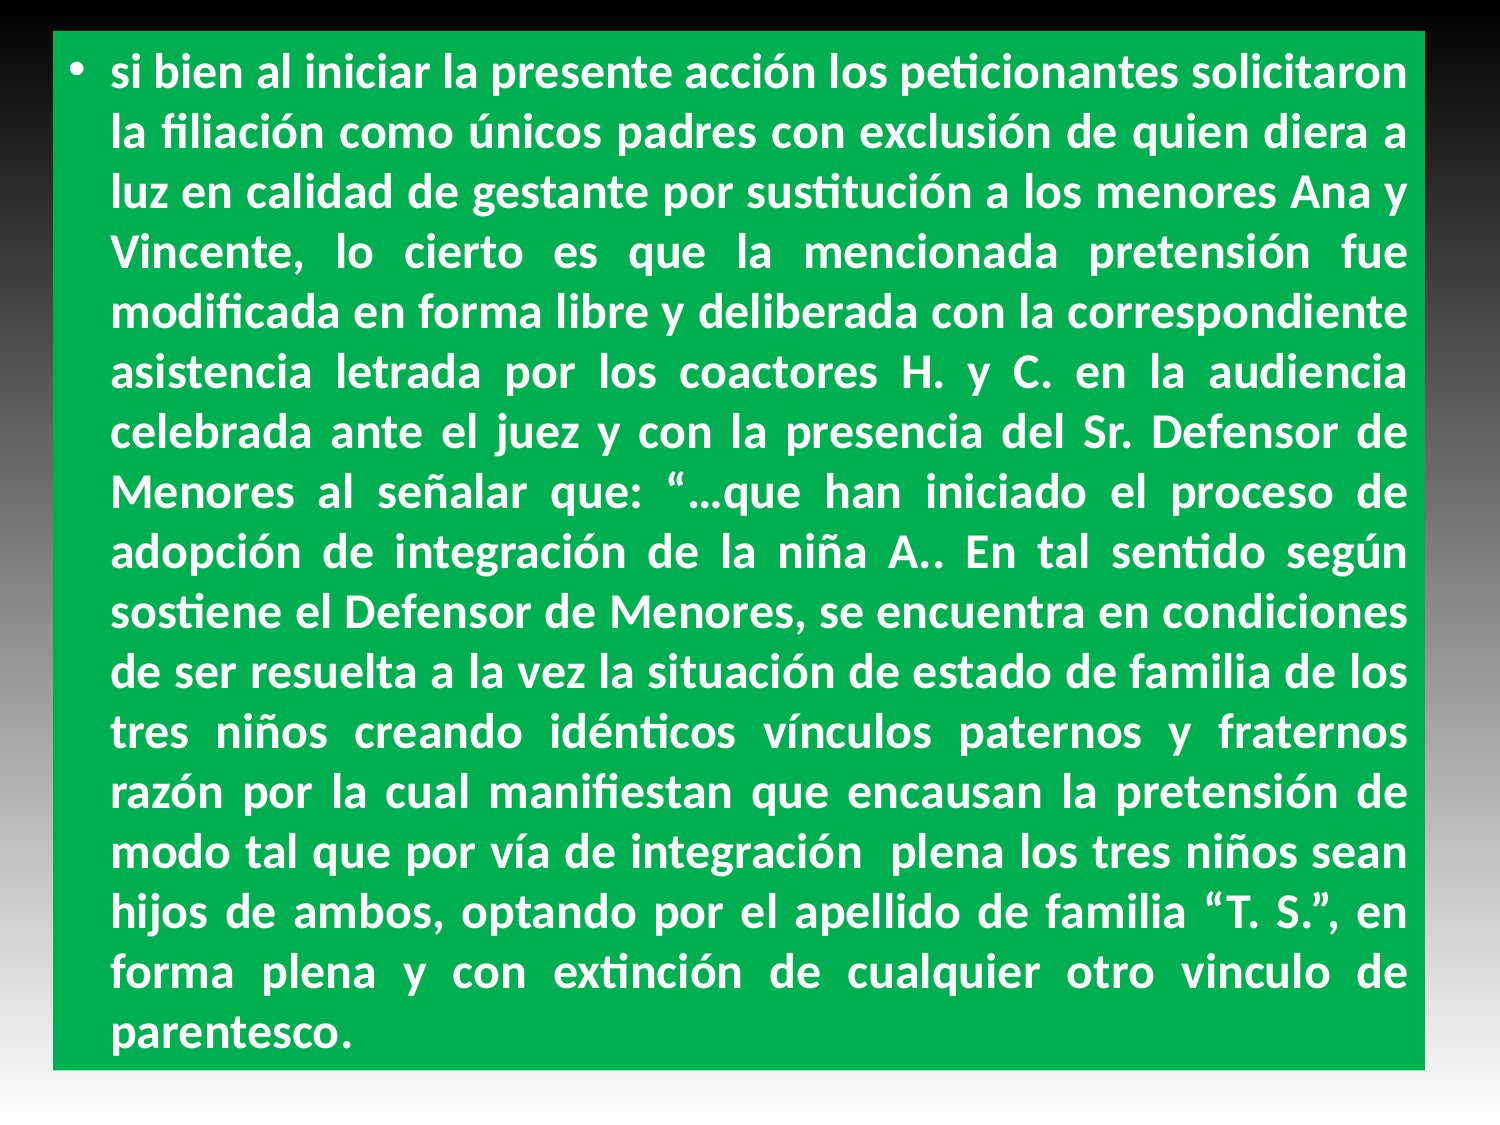

# si bien al iniciar la presente acción los peticionantes solicitaron la filiación como únicos padres con exclusión de quien diera a luz en calidad de gestante por sustitución a los menores Ana y Vincente, lo cierto es que la mencionada pretensión fue modificada en forma libre y deliberada con la correspondiente asistencia letrada por los coactores H. y C. en la audiencia celebrada ante el juez y con la presencia del Sr. Defensor de Menores al señalar que: “…que han iniciado el proceso de adopción de integración de la niña A.. En tal sentido según sostiene el Defensor de Menores, se encuentra en condiciones de ser resuelta a la vez la situación de estado de familia de los tres niños creando idénticos vínculos paternos y fraternos razón por la cual manifiestan que encausan la pretensión de modo tal que por vía de integración plena los tres niños sean hijos de ambos, optando por el apellido de familia “T. S.”, en forma plena y con extinción de cualquier otro vinculo de parentesco.